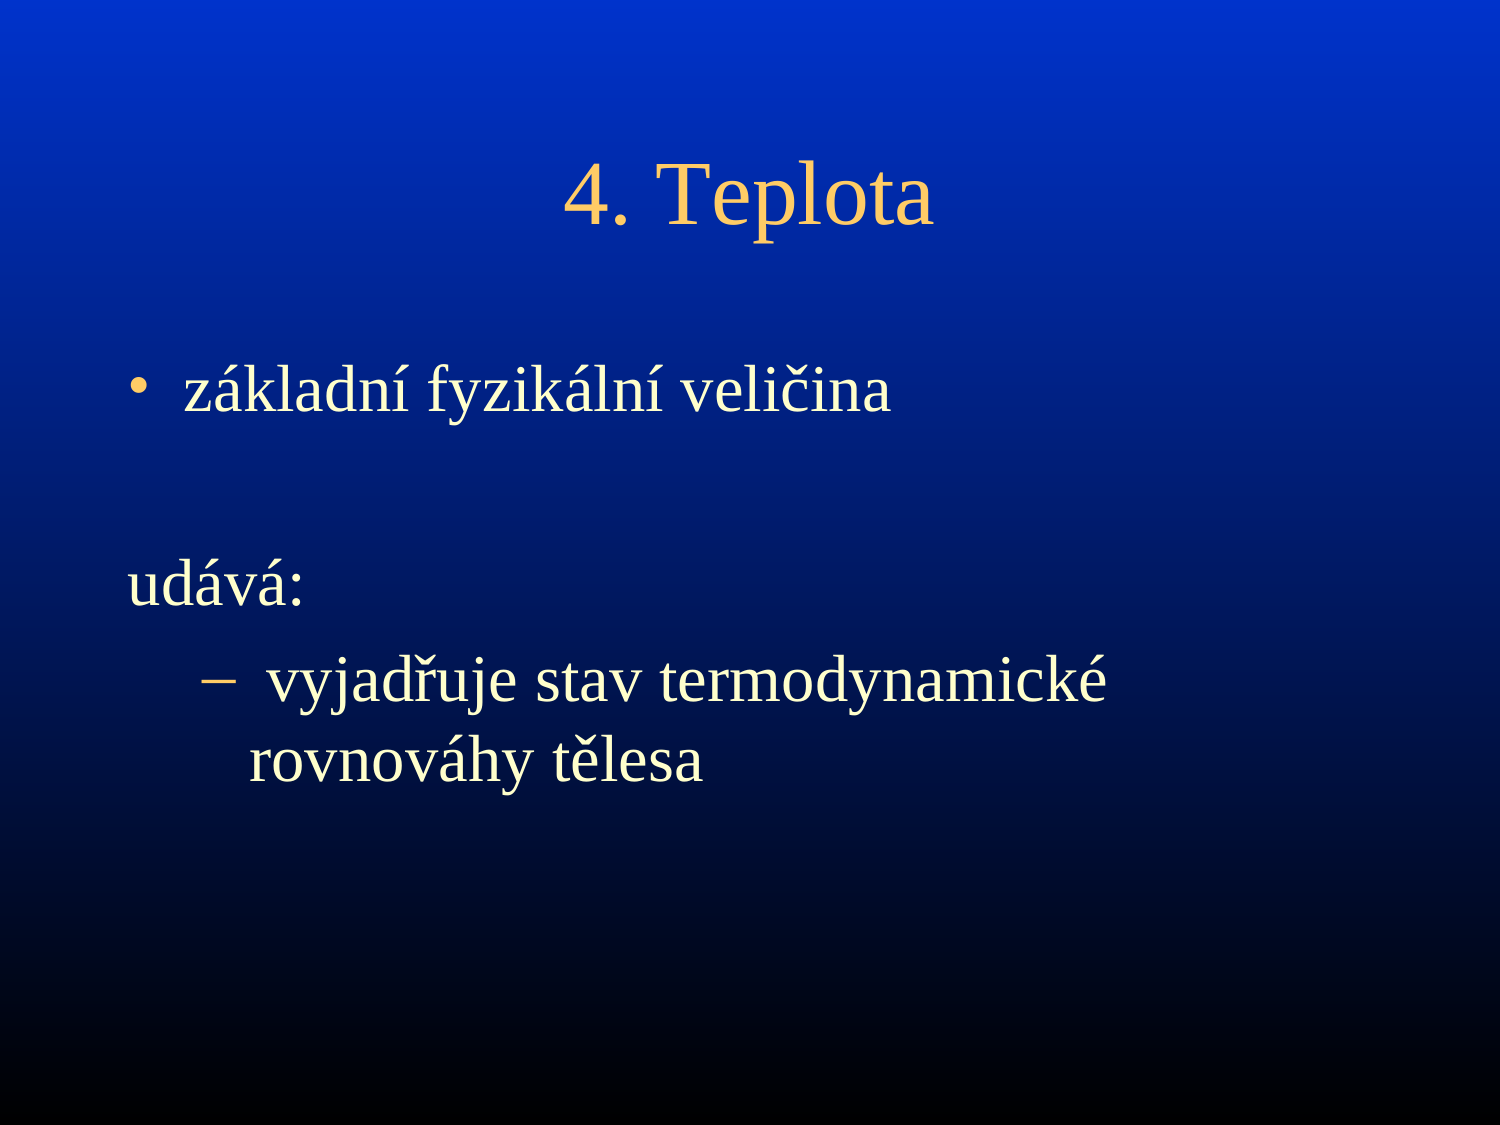

# 4. Teplota
základní fyzikální veličina
udává:
 vyjadřuje stav termodynamické rovnováhy tělesa
25